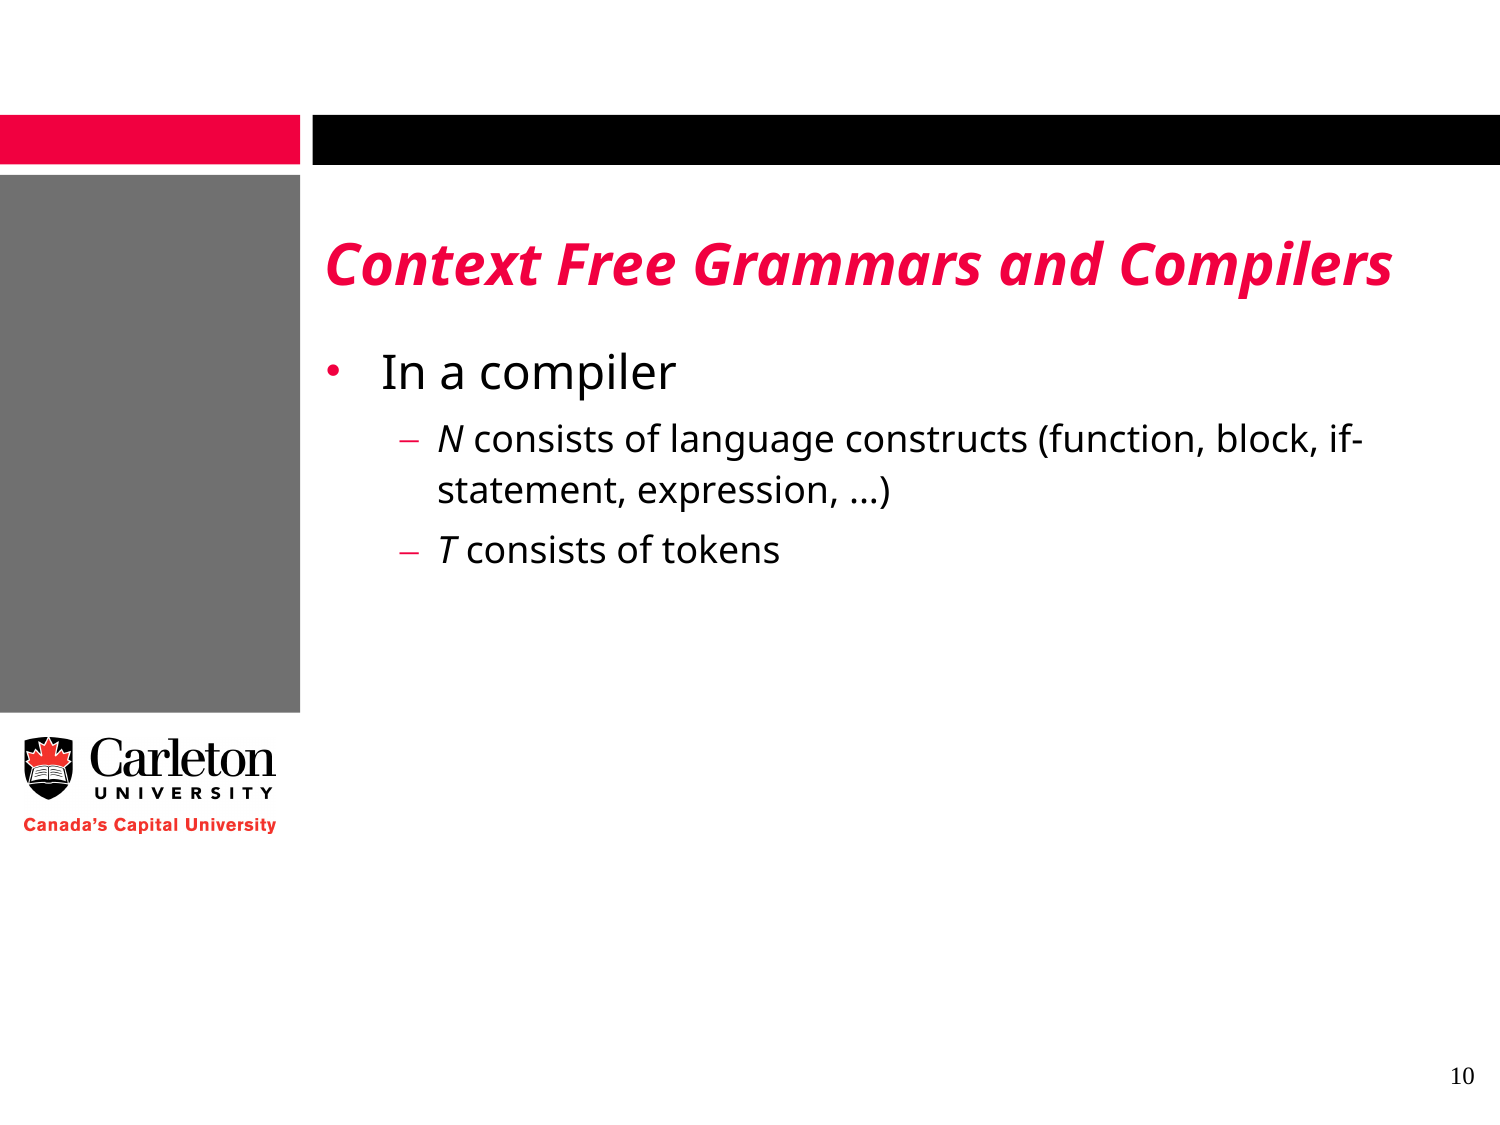

# Context Free Grammars and Compilers
In a compiler
N consists of language constructs (function, block, if-statement, expression, ...)
T consists of tokens
10